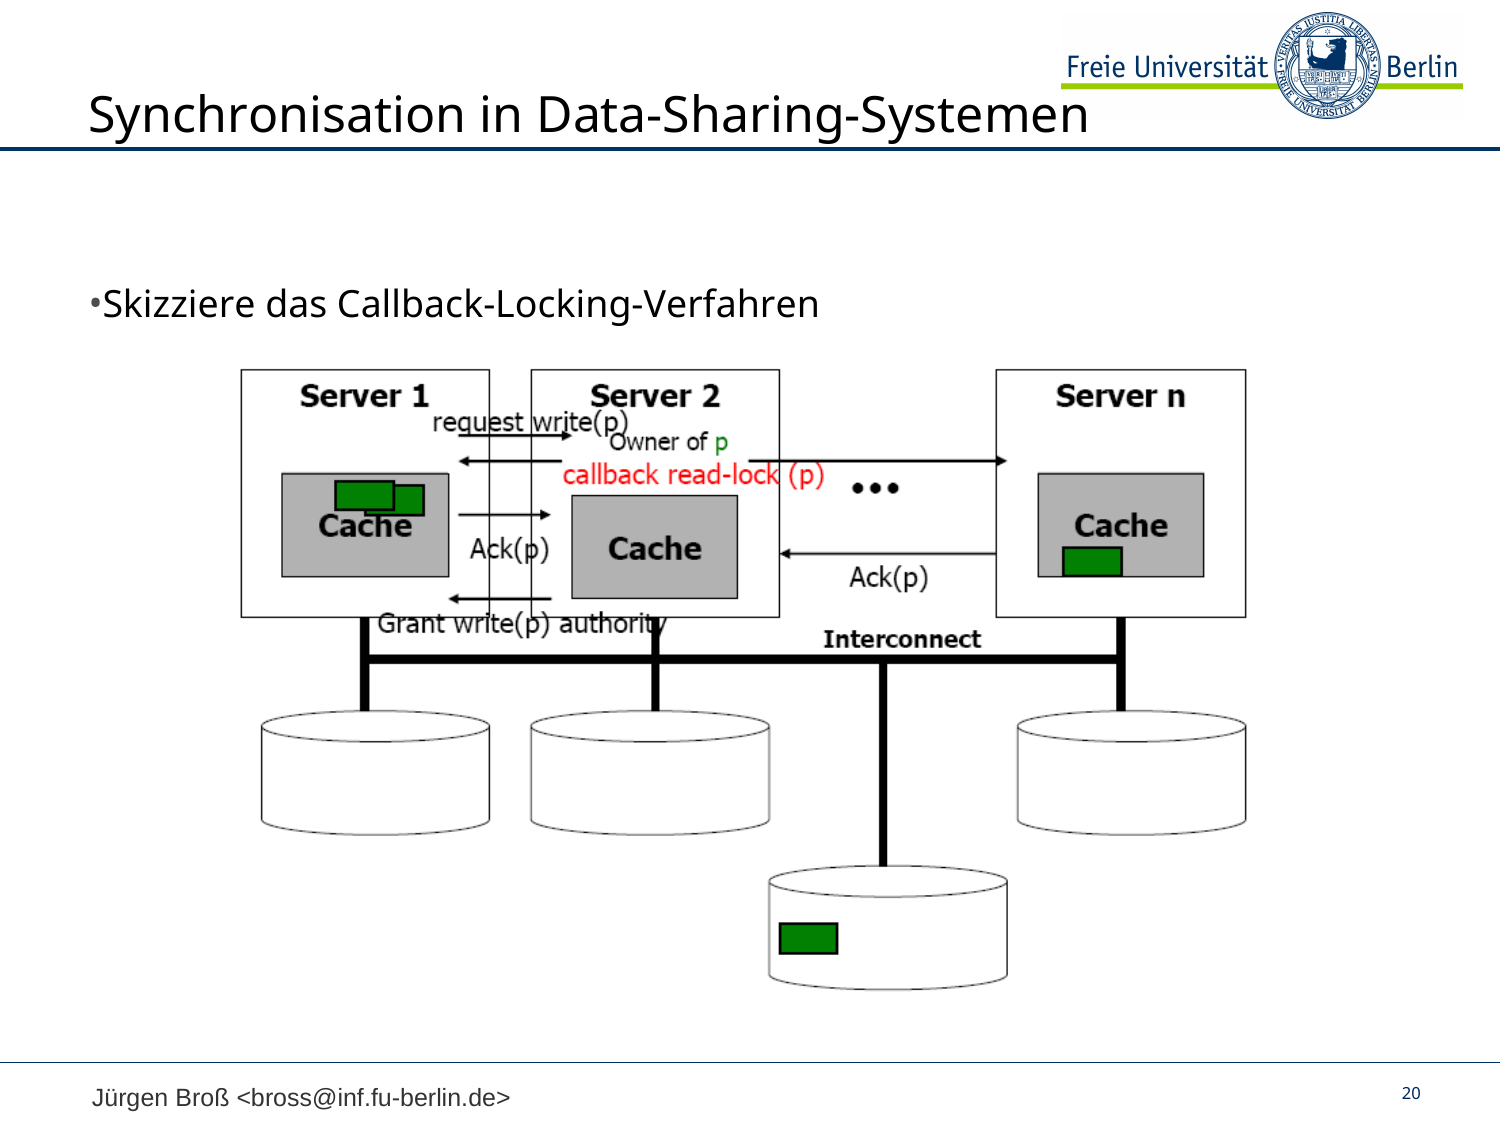

# Synchronisation in Data-Sharing-Systemen
Skizziere das Callback-Locking-Verfahren